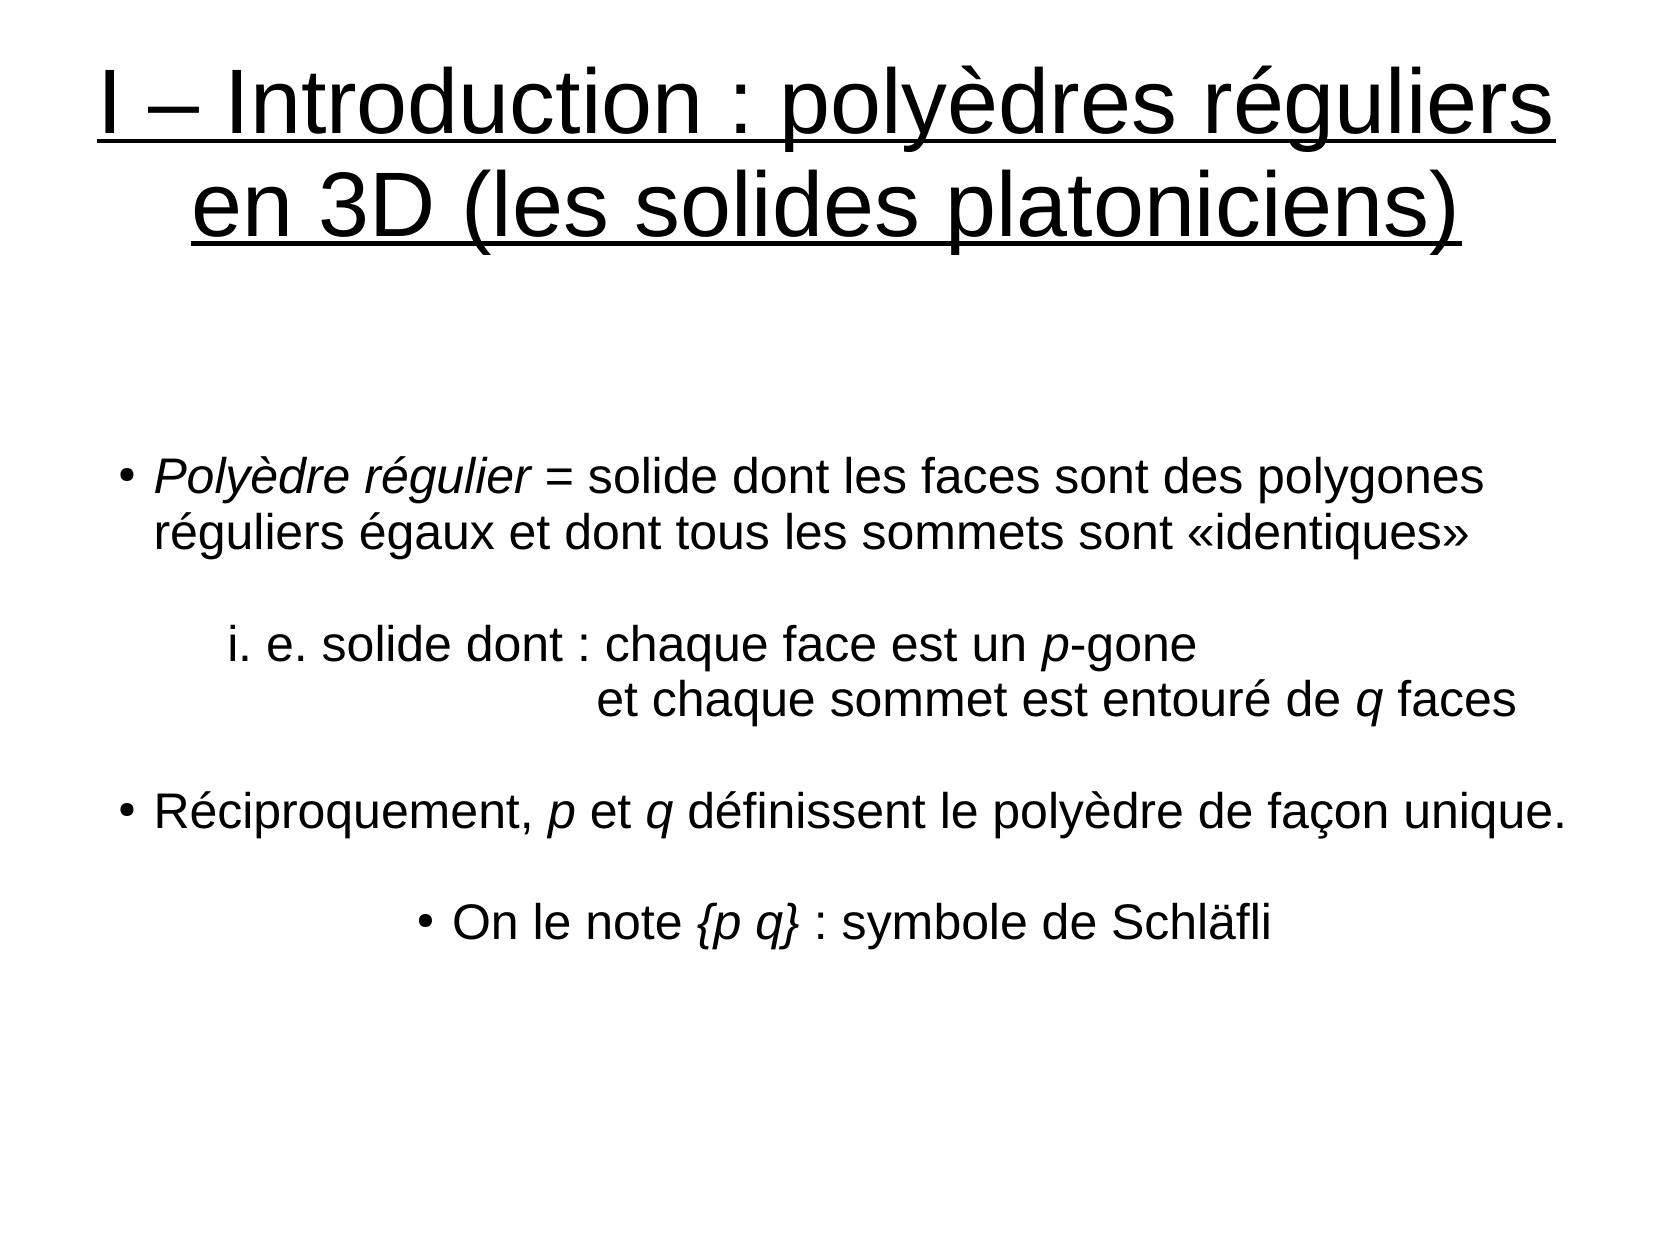

# I – Introduction : polyèdres réguliers en 3D (les solides platoniciens)
Polyèdre régulier = solide dont les faces sont des polygones réguliers égaux et dont tous les sommets sont «identiques»
	i. e. solide dont : chaque face est un p-gone
						et chaque sommet est entouré de q faces
Réciproquement, p et q définissent le polyèdre de façon unique.
On le note {p q} : symbole de Schläfli